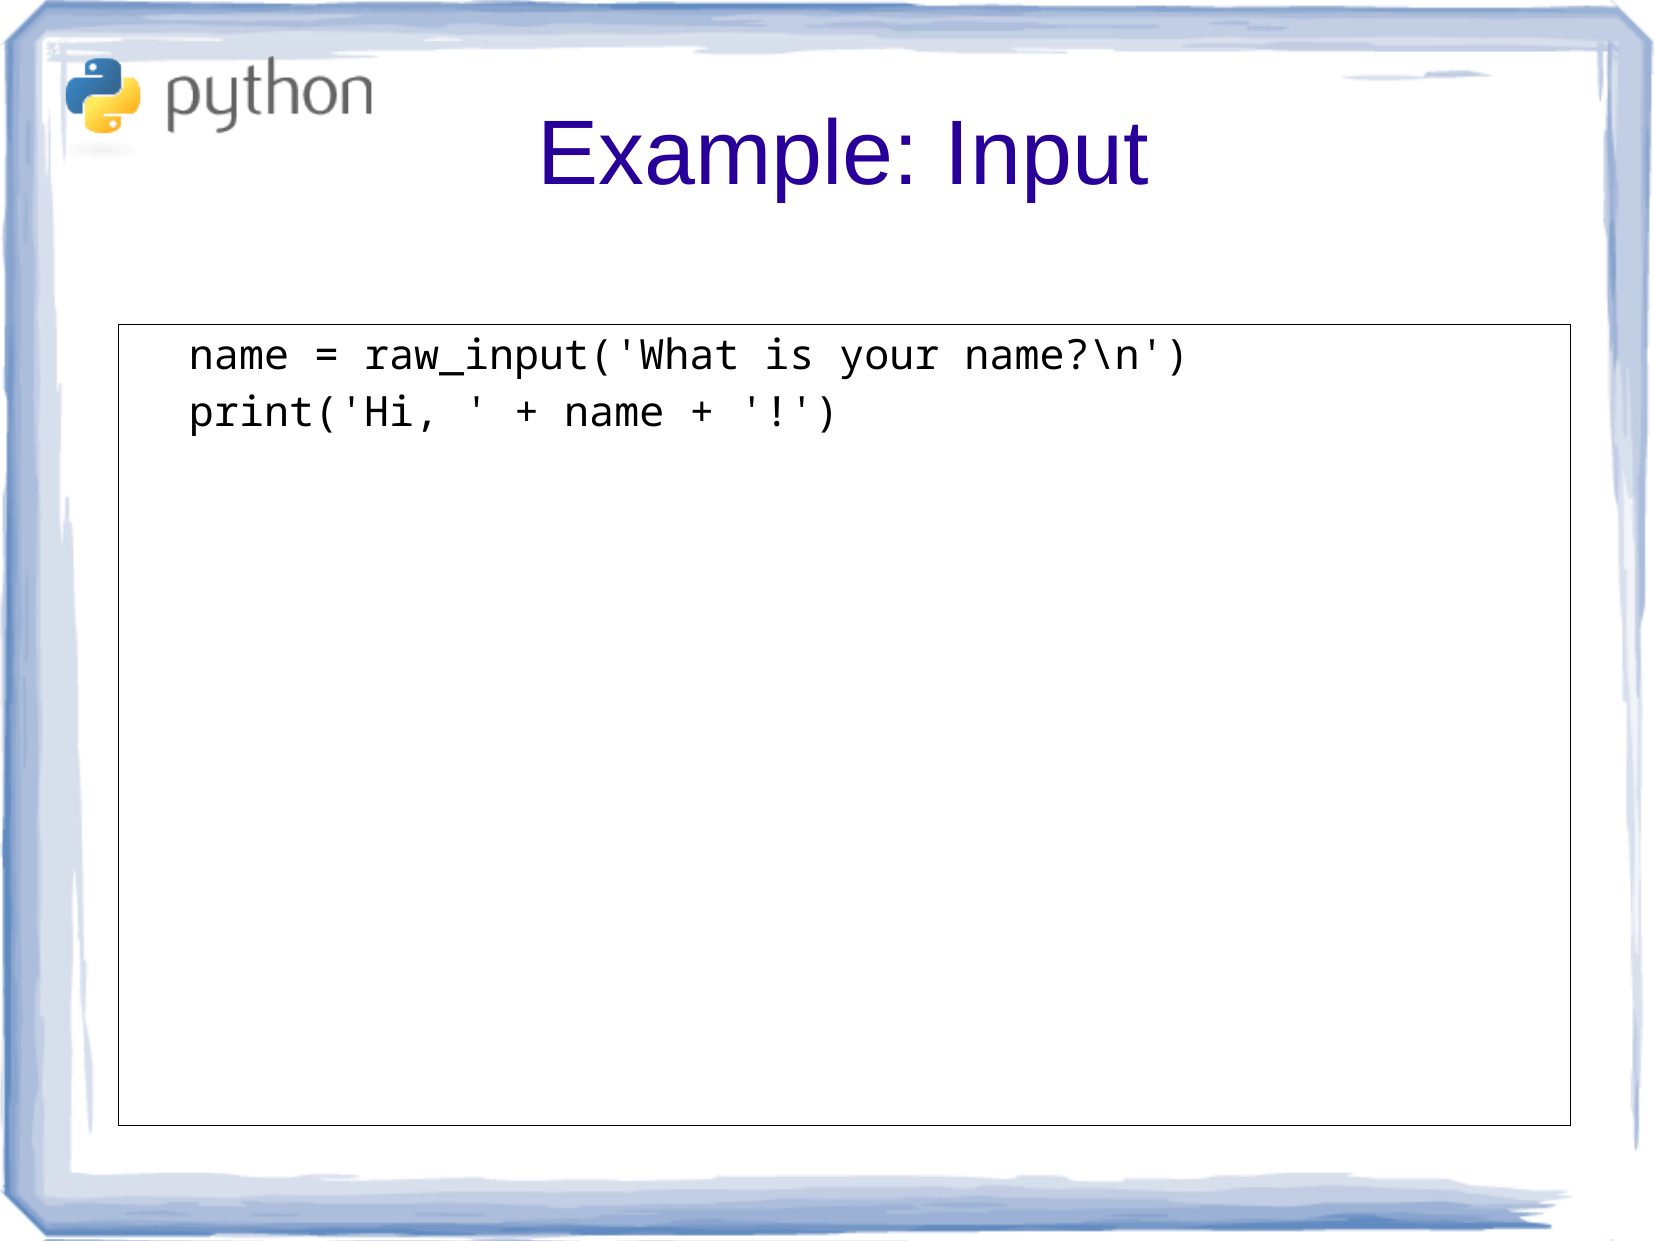

# Example: Input
name = raw_input('What is your name?\n')
print('Hi, ' + name + '!')